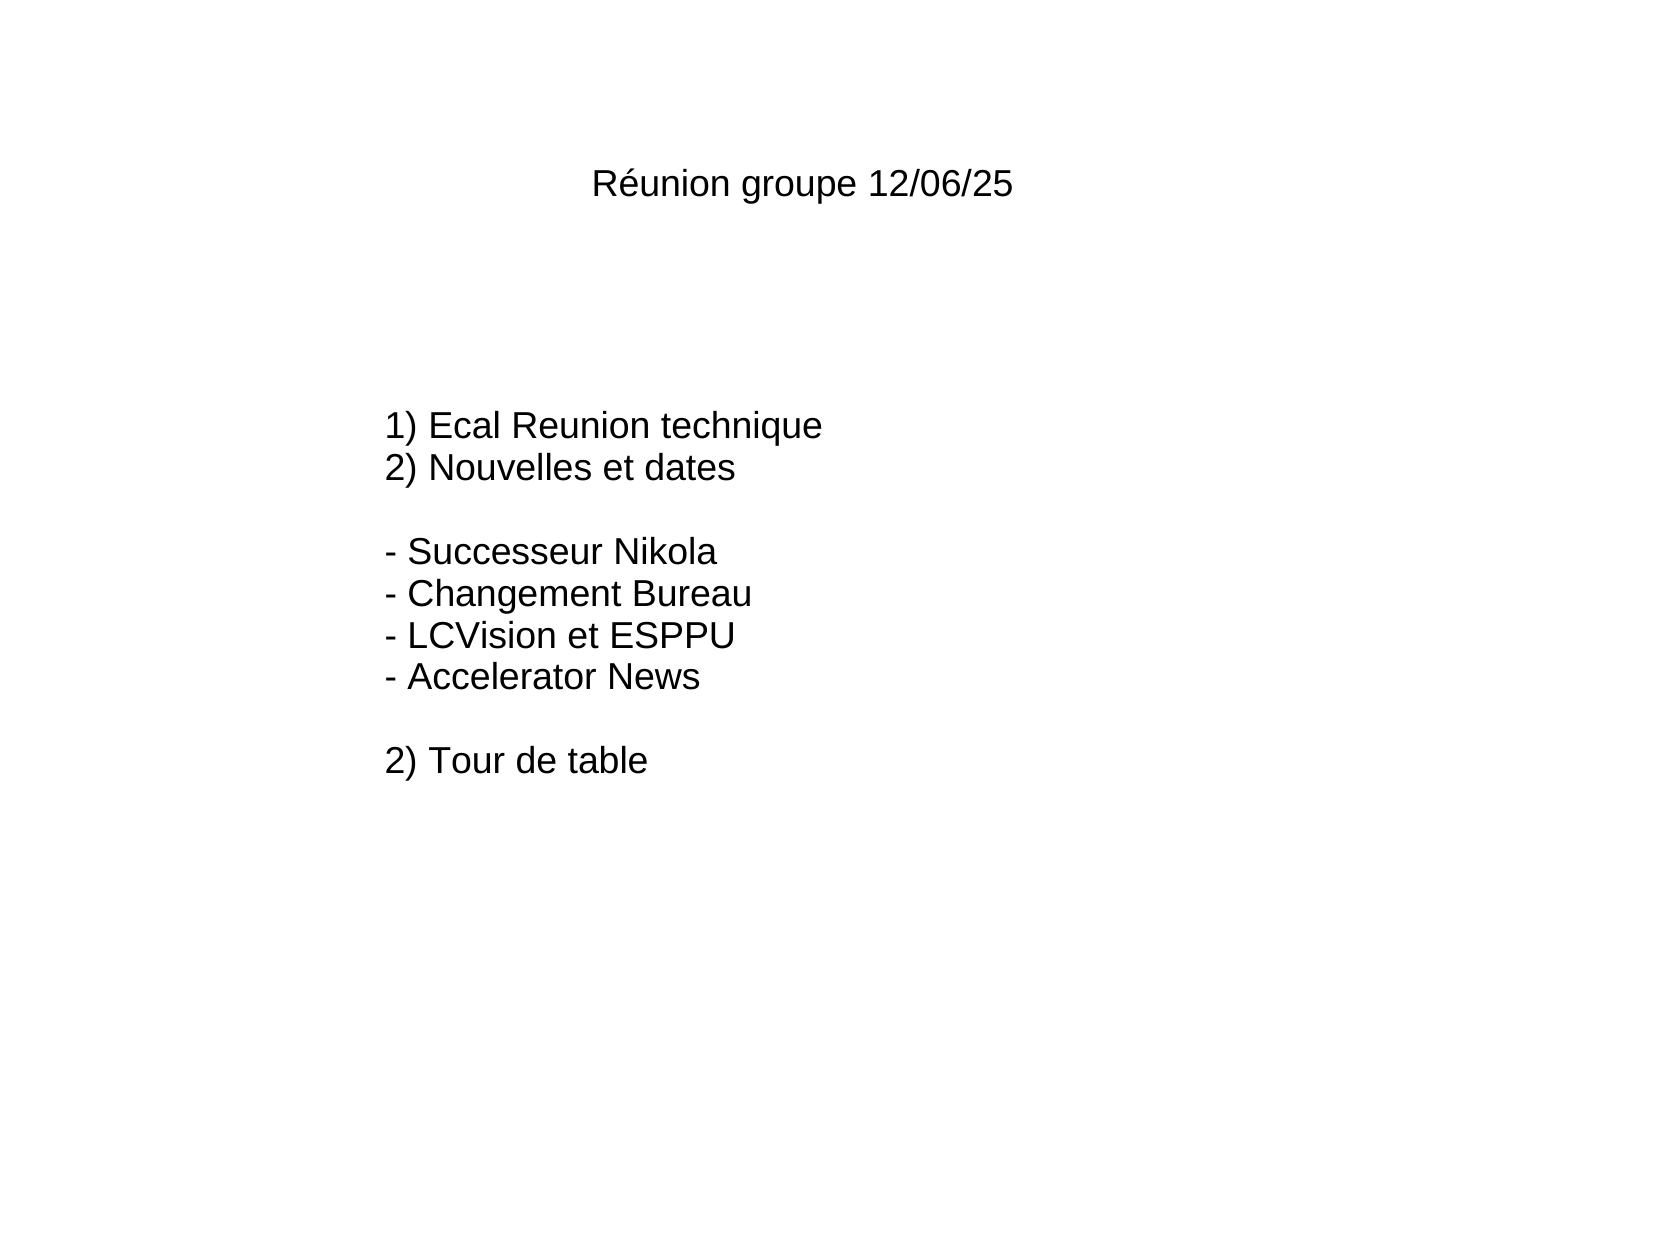

1) Ecal Reunion technique
2) Nouvelles et dates
- Successeur Nikola
- Changement Bureau
- LCVision et ESPPU
- Accelerator News
2) Tour de table
Réunion groupe 12/06/25